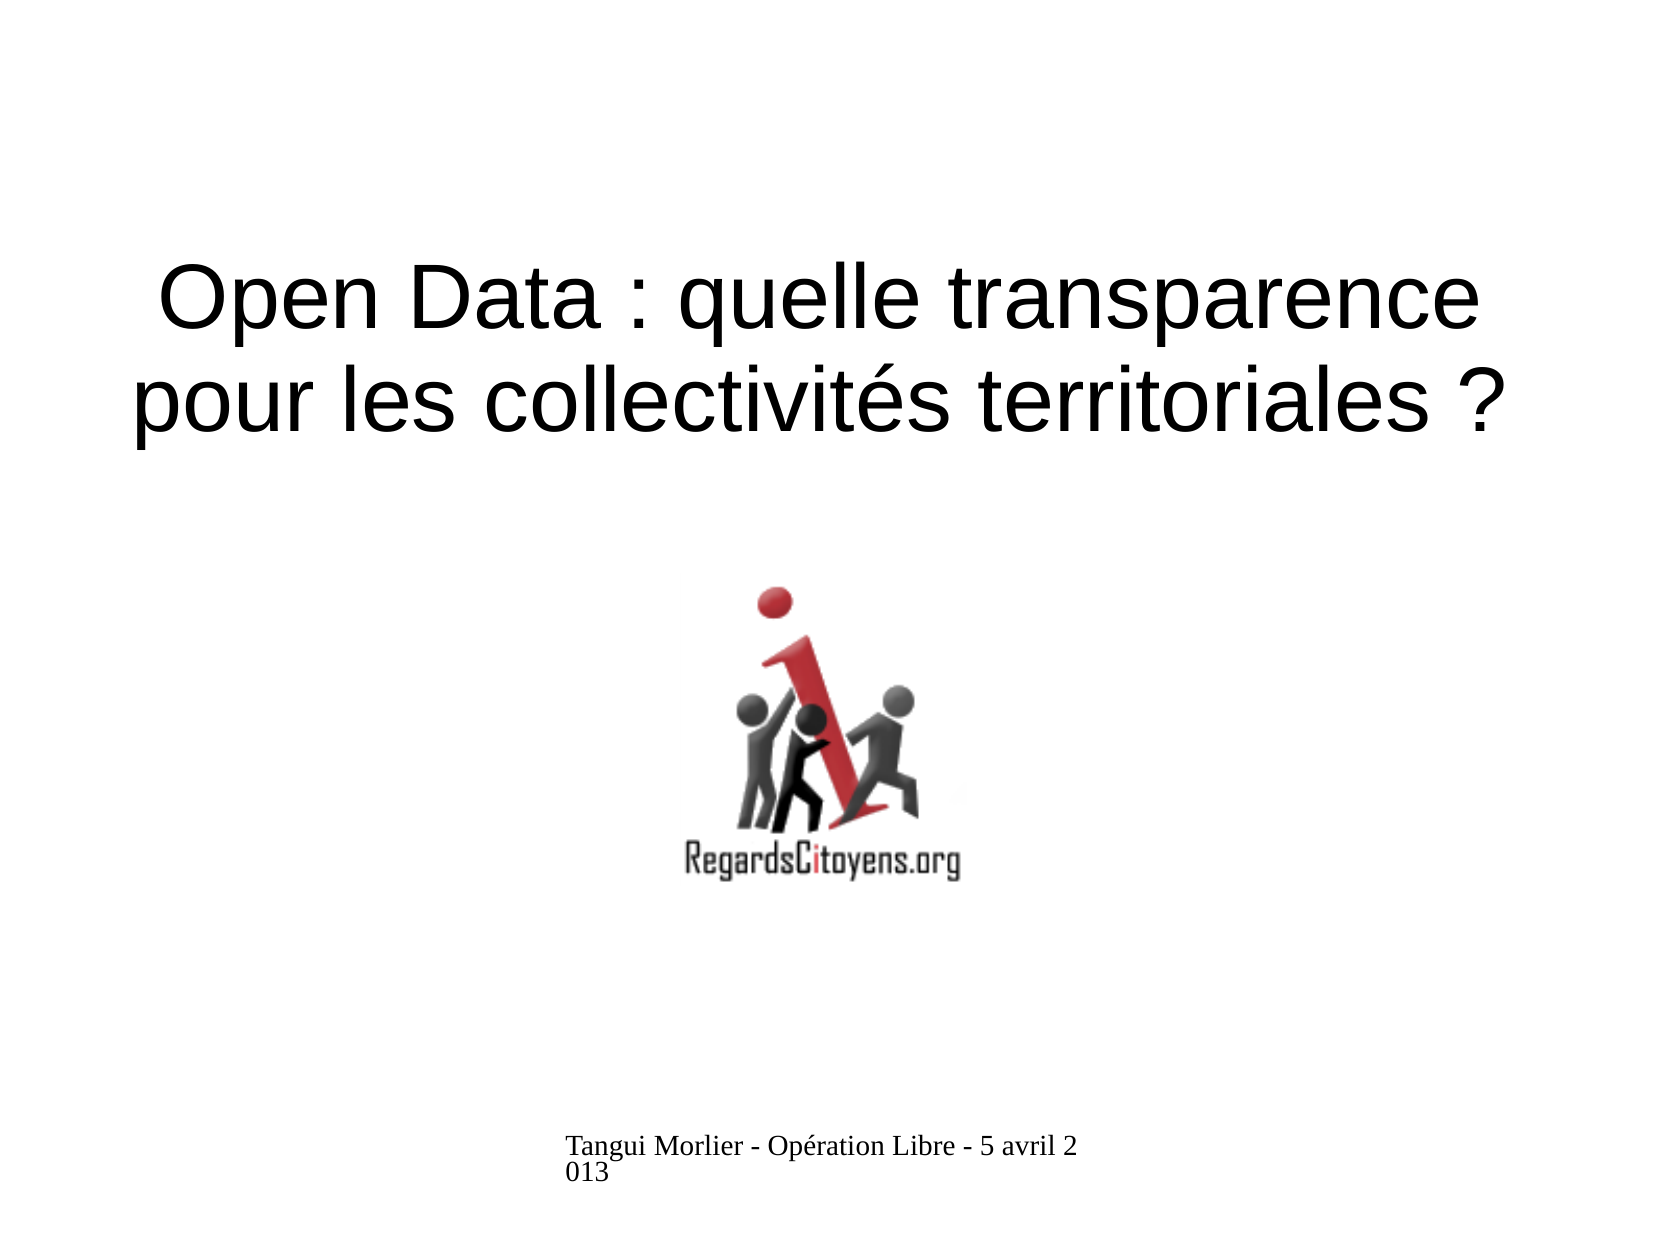

# Open Data : quelle transparence pour les collectivités territoriales ?
Tangui Morlier - Opération Libre - 5 avril 2013